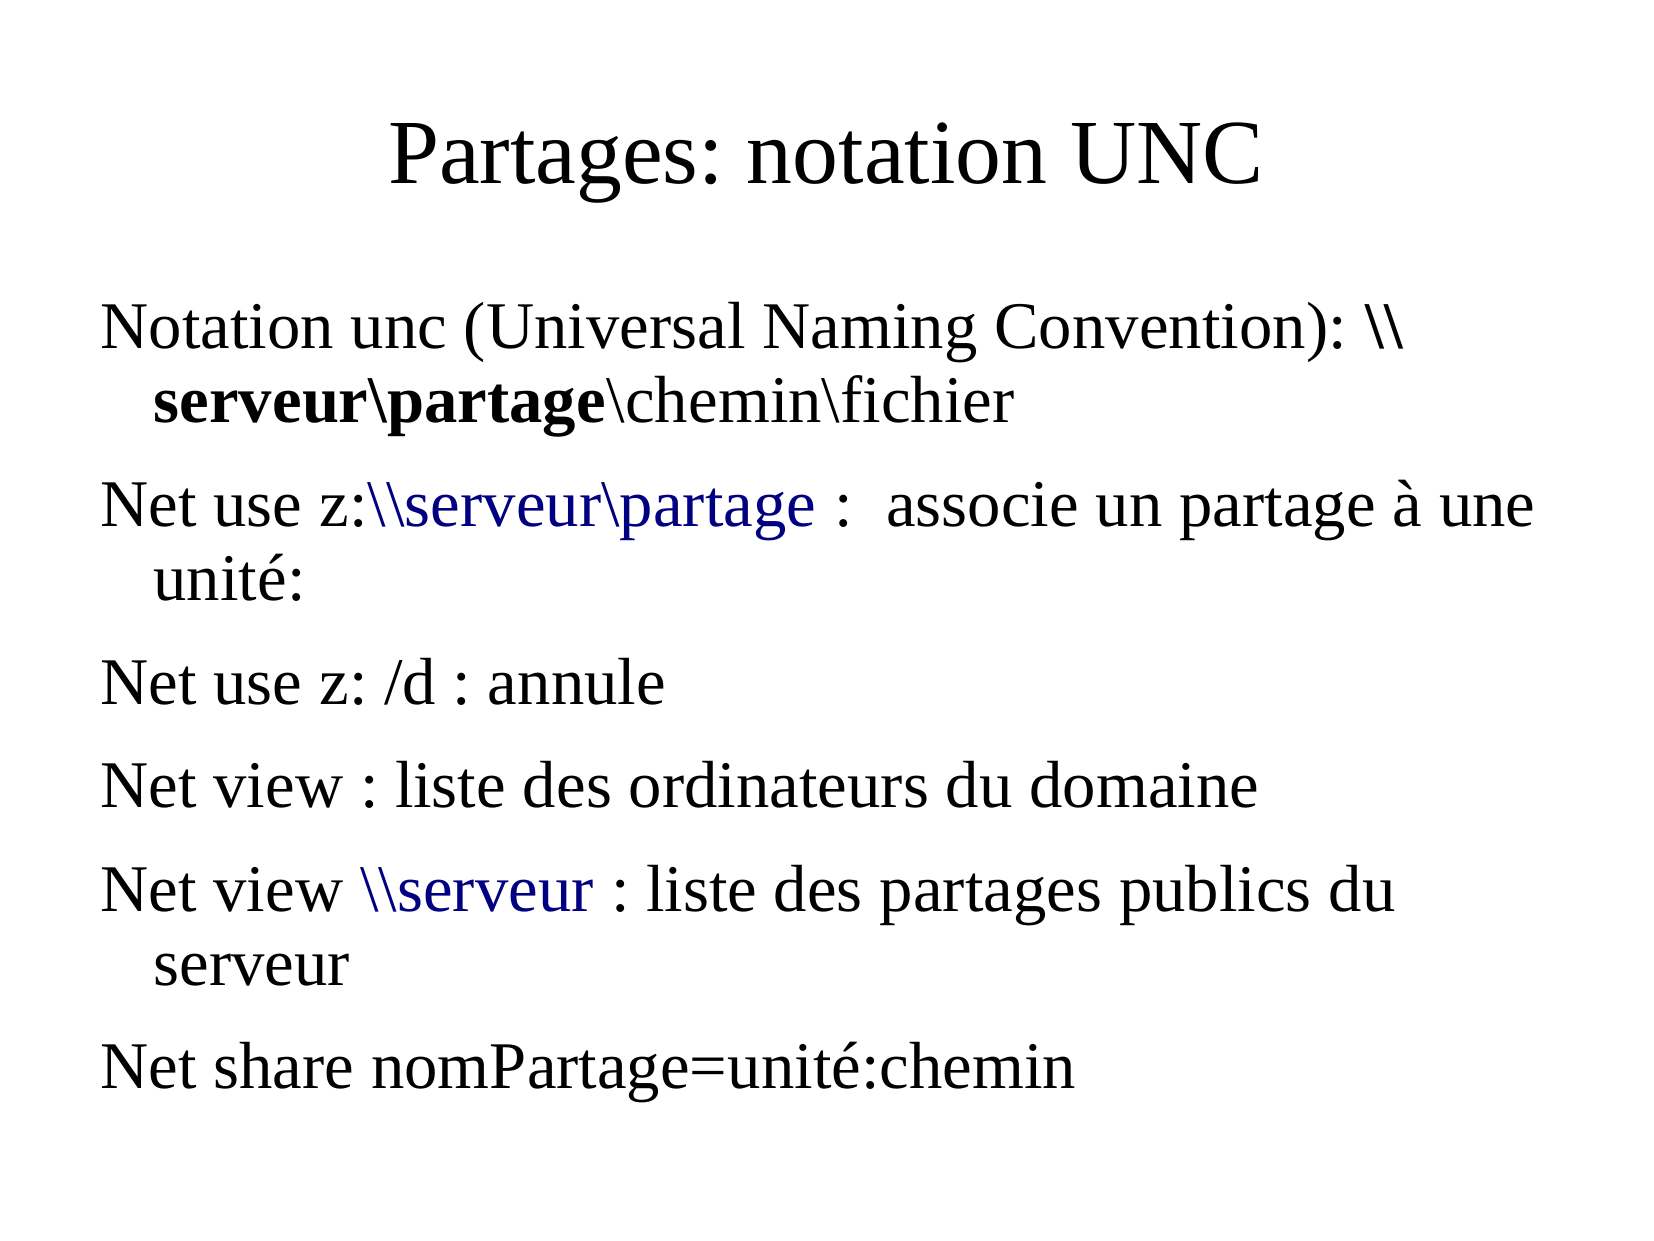

# Partages: notation UNC
Notation unc (Universal Naming Convention): \\serveur\partage\chemin\fichier
Net use z:\\serveur\partage : associe un partage à une unité:
Net use z: /d : annule
Net view : liste des ordinateurs du domaine
Net view \\serveur : liste des partages publics du serveur
Net share nomPartage=unité:chemin